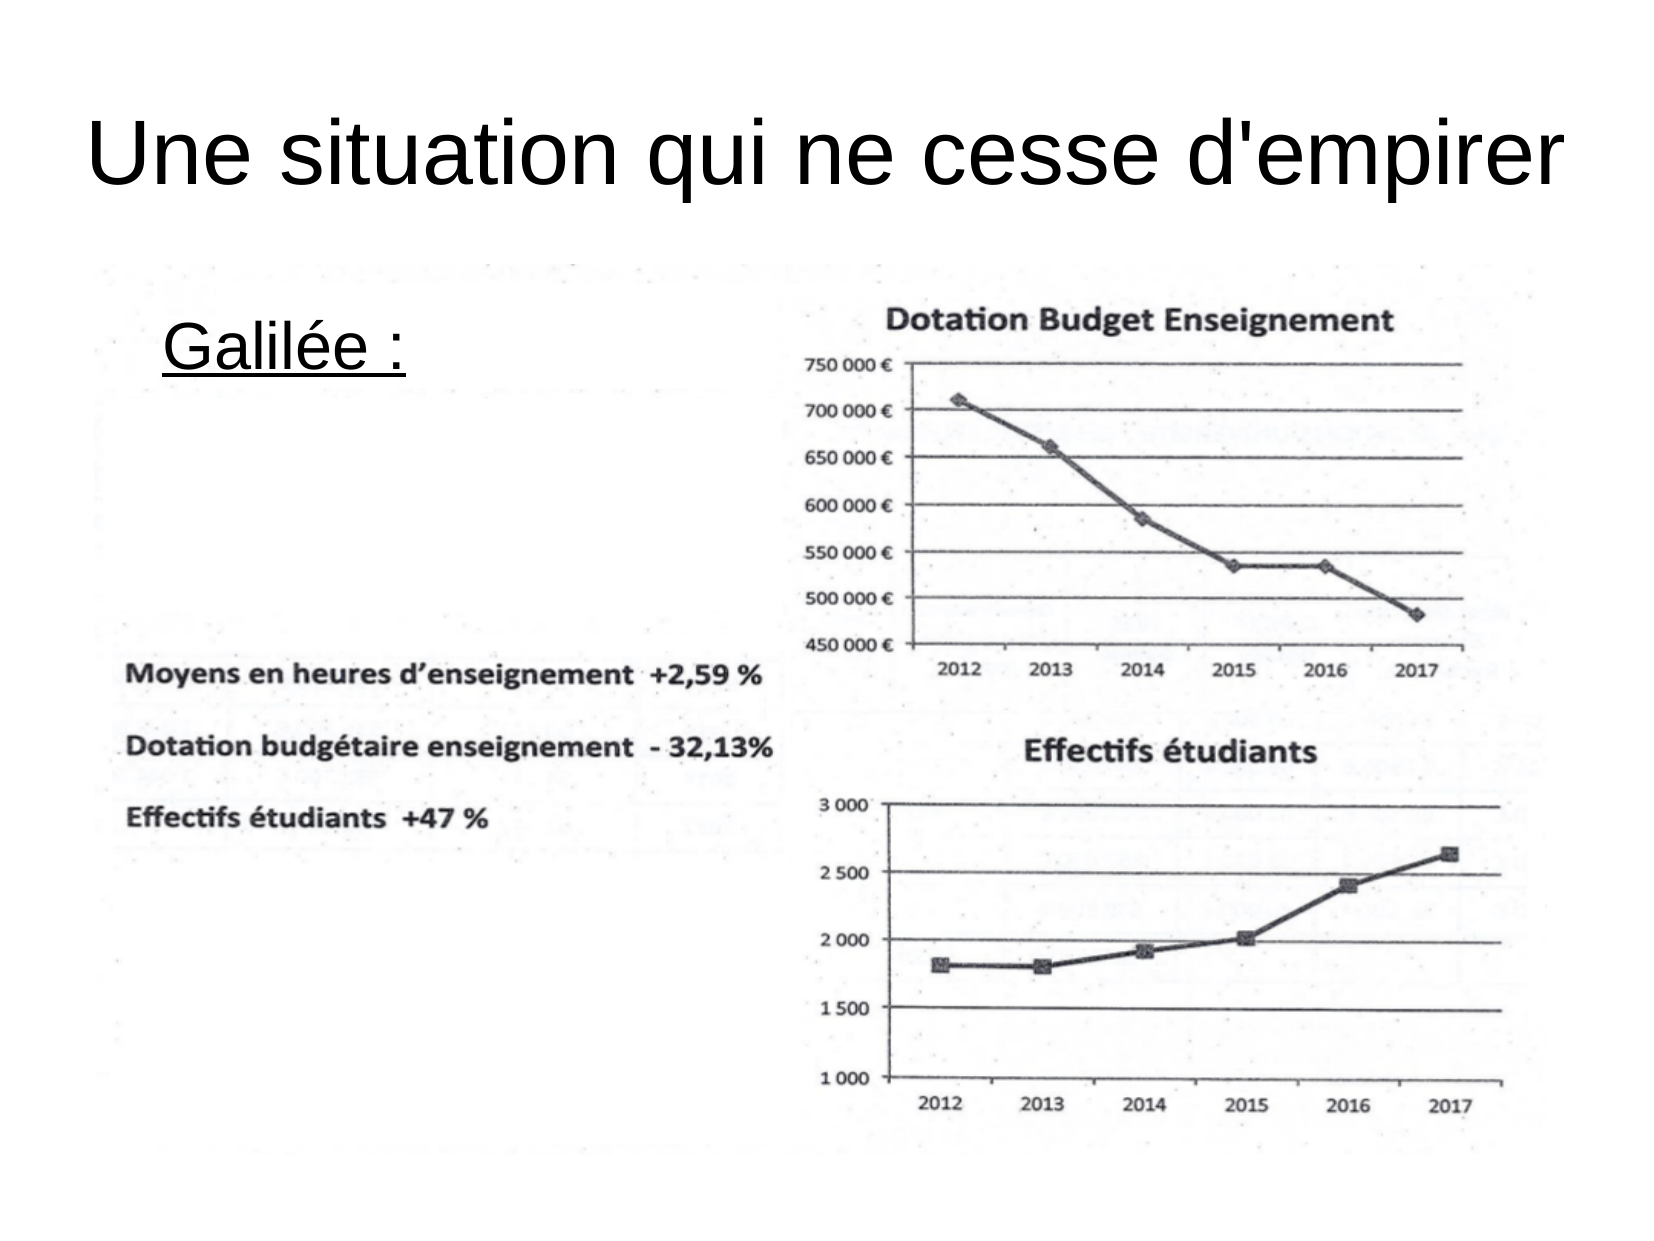

# Une situation qui ne cesse d'empirer
Galilée :